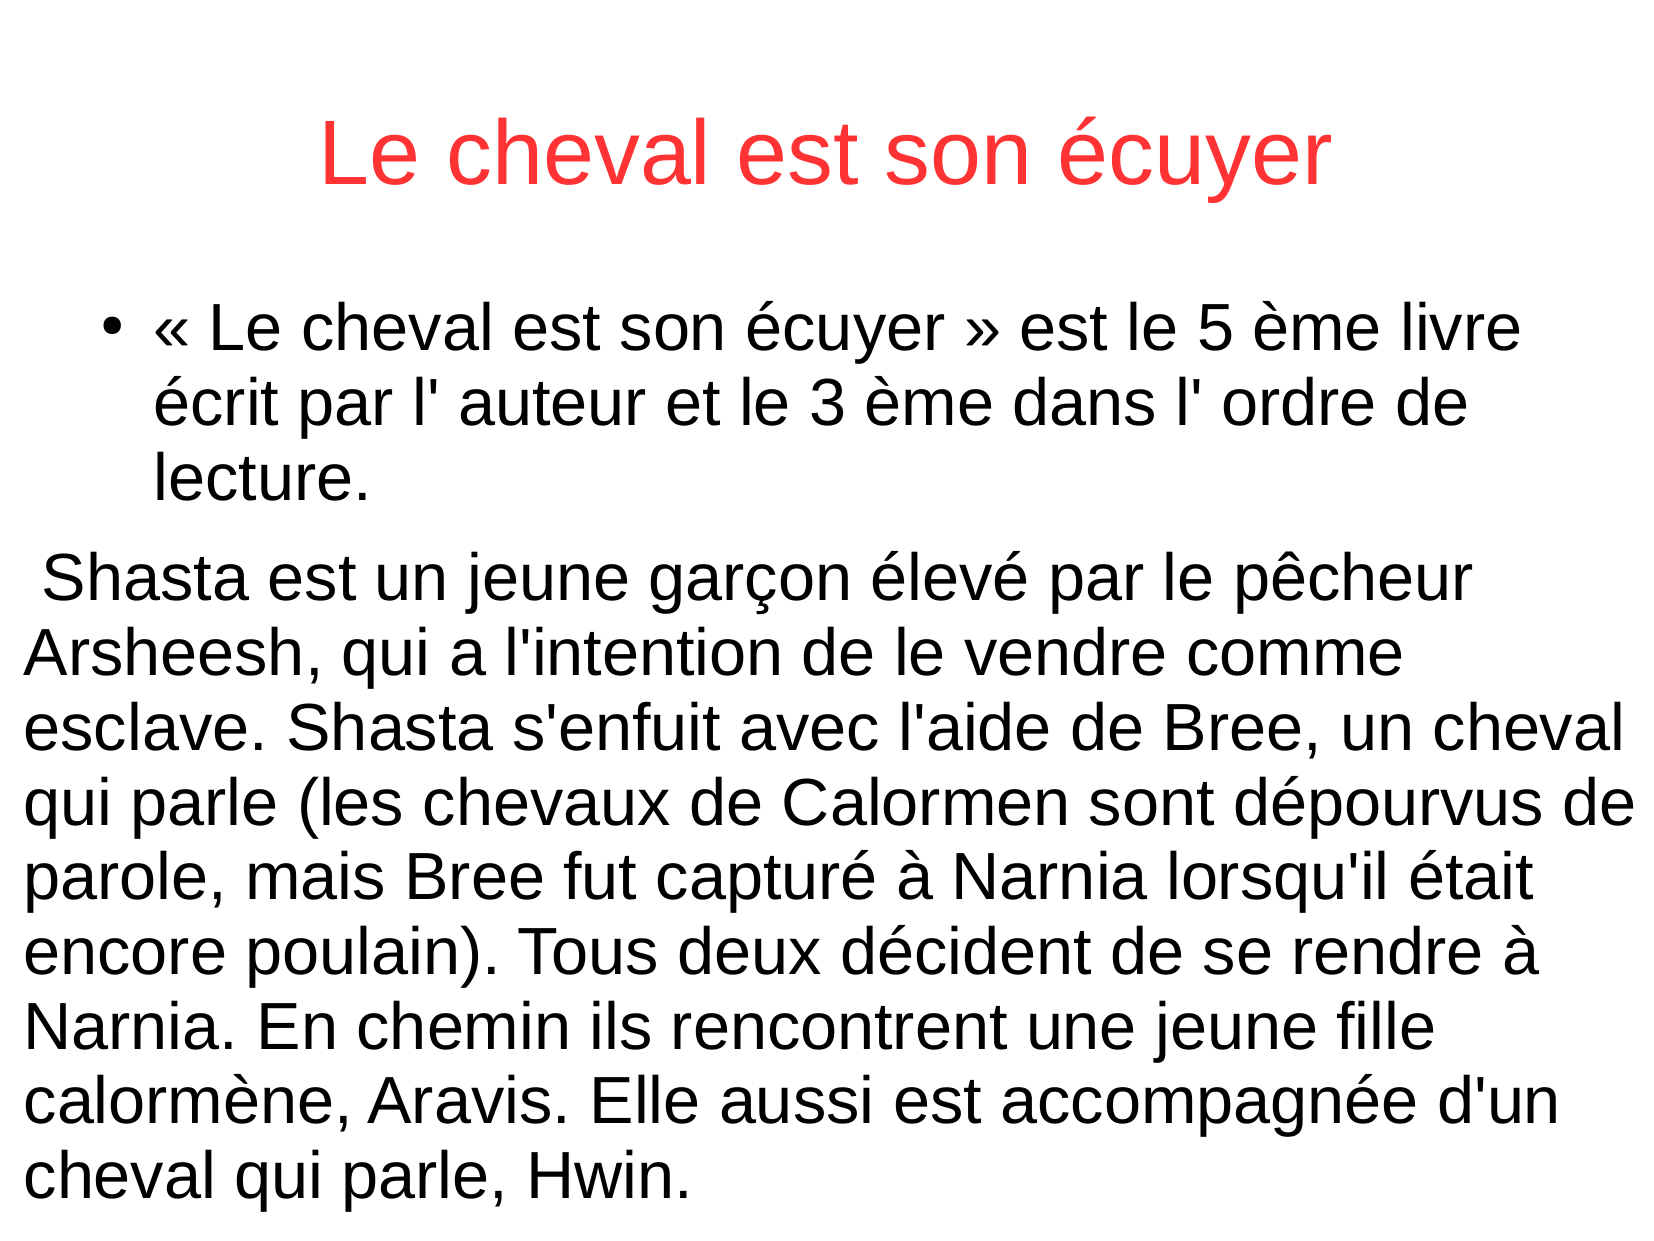

# Le cheval est son écuyer
« Le cheval est son écuyer » est le 5 ème livre écrit par l' auteur et le 3 ème dans l' ordre de lecture.
 Shasta est un jeune garçon élevé par le pêcheur Arsheesh, qui a l'intention de le vendre comme esclave. Shasta s'enfuit avec l'aide de Bree, un cheval qui parle (les chevaux de Calormen sont dépourvus de parole, mais Bree fut capturé à Narnia lorsqu'il était encore poulain). Tous deux décident de se rendre à Narnia. En chemin ils rencontrent une jeune fille calormène, Aravis. Elle aussi est accompagnée d'un cheval qui parle, Hwin.